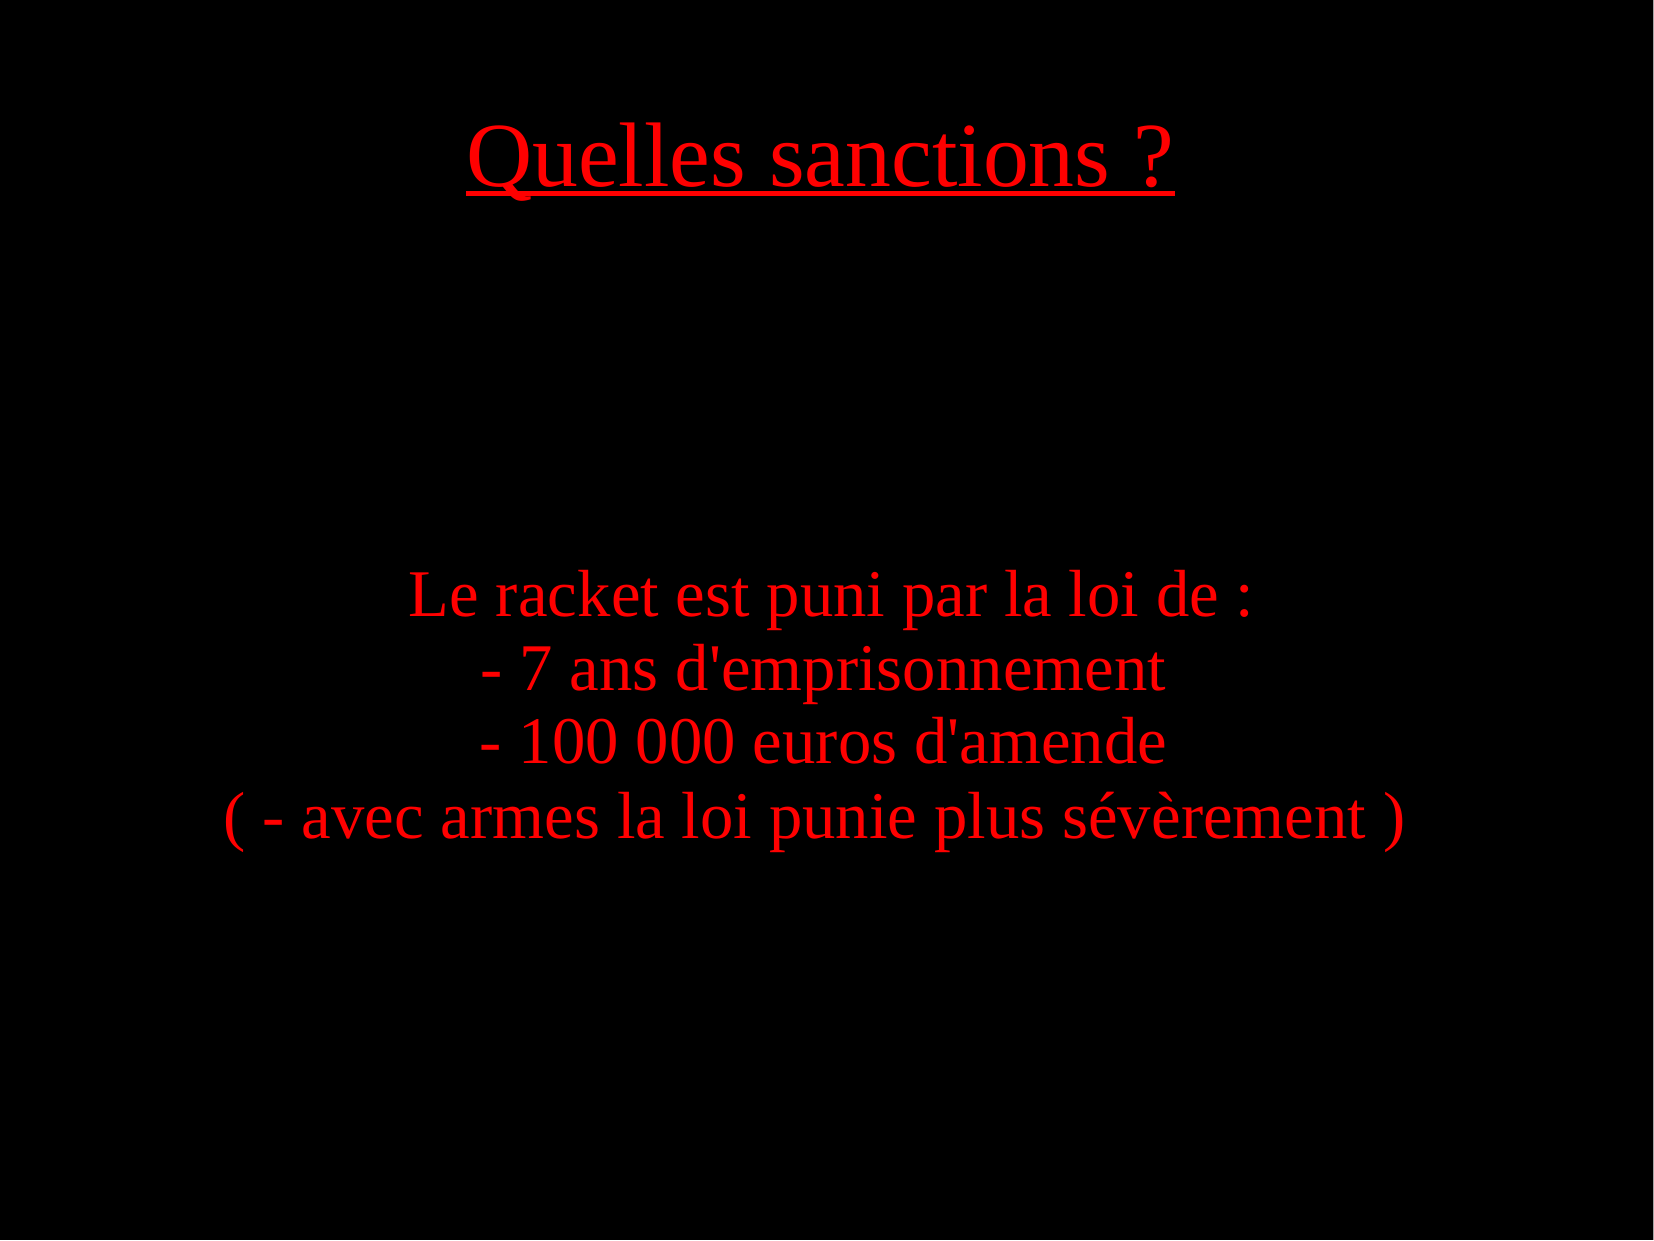

# Quelles sanctions ?
Le racket est puni par la loi de :
- 7 ans d'emprisonnement
- 100 000 euros d'amende
( - avec armes la loi punie plus sévèrement )